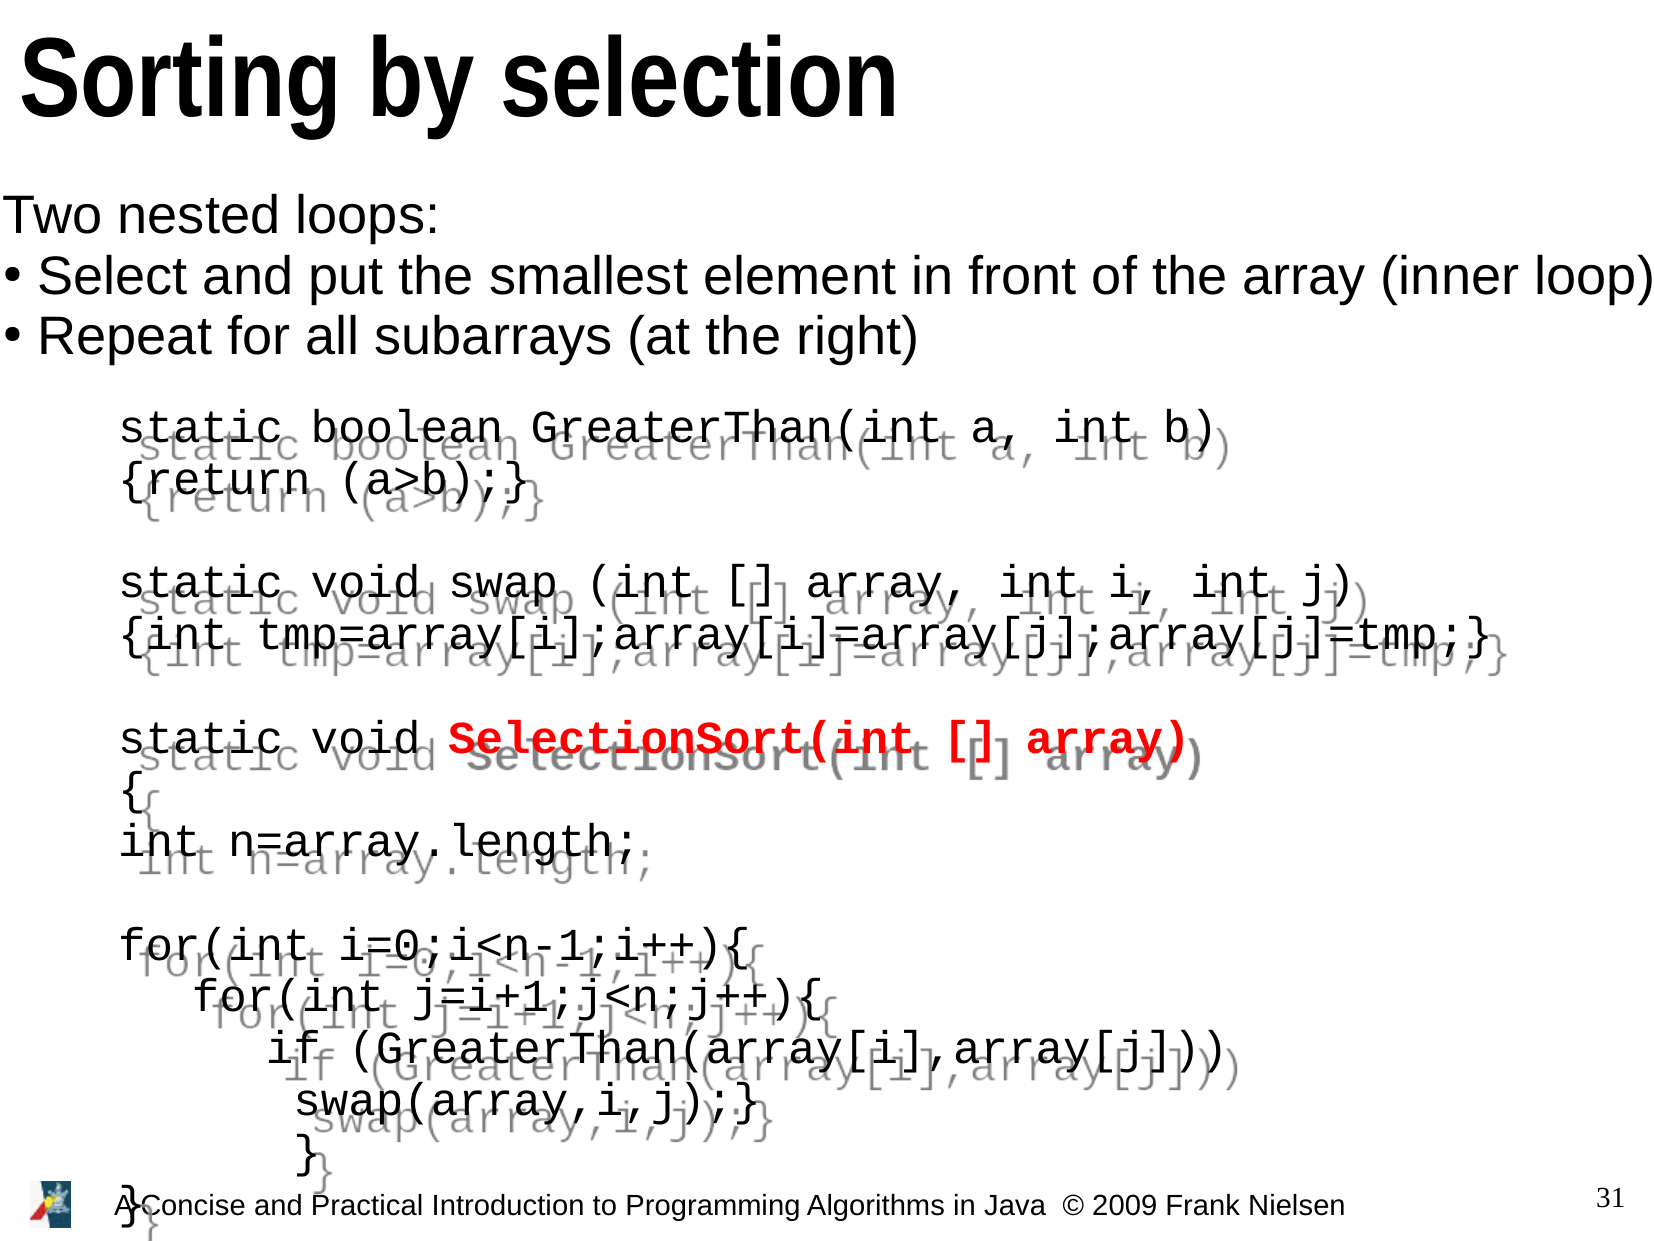

Sorting by selection
Two nested loops:
 Select and put the smallest element in front of the array (inner loop)
 Repeat for all subarrays (at the right)
	static boolean GreaterThan(int a, int b)
	{return (a>b);}
	static void swap (int [] array, int i, int j)
	{int tmp=array[i];array[i]=array[j];array[j]=tmp;}
	static void SelectionSort(int [] array)
	{
	int n=array.length;
	for(int i=0;i<n-1;i++){
		for(int j=i+1;j<n;j++){
			if (GreaterThan(array[i],array[j]))
			 swap(array,i,j);}
			 }
	}